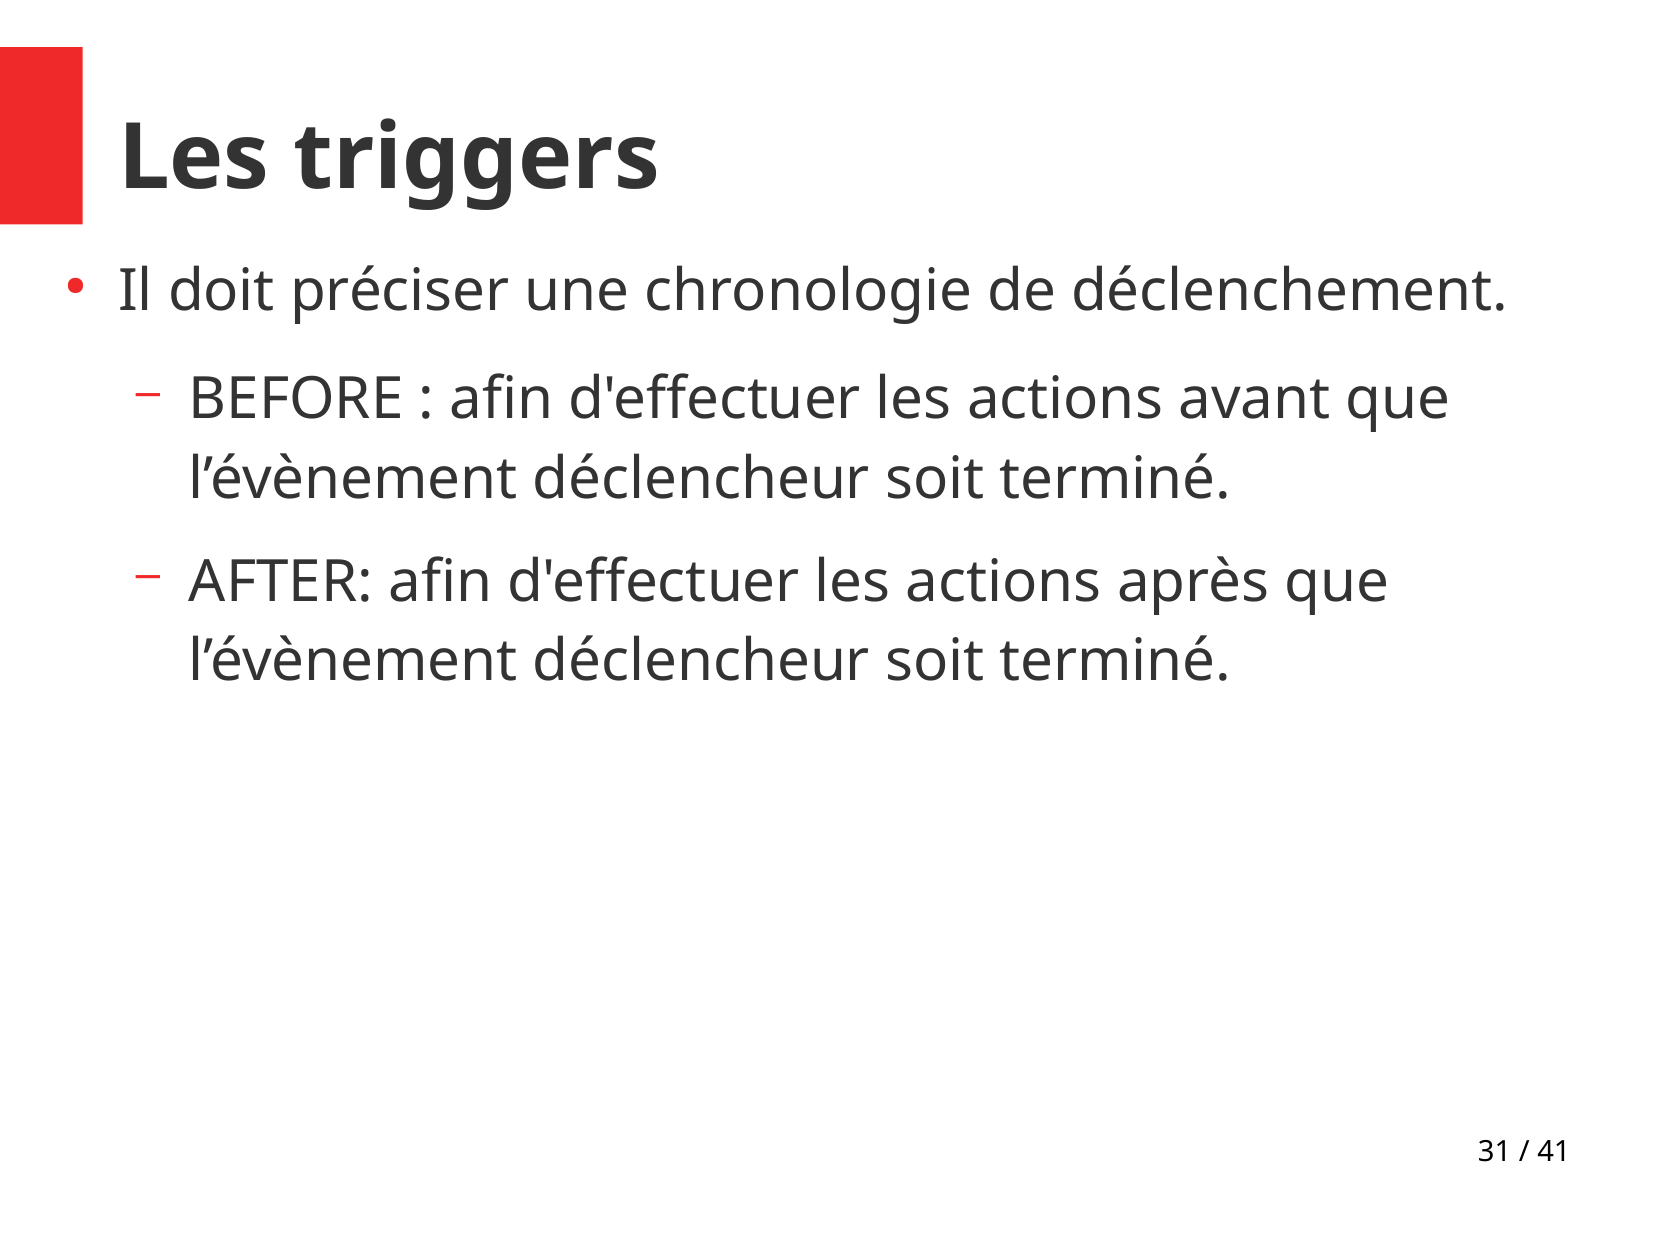

# Les triggers
Il doit préciser une chronologie de déclenchement.
BEFORE : afin d'effectuer les actions avant que l’évènement déclencheur soit terminé.
AFTER: afin d'effectuer les actions après que l’évènement déclencheur soit terminé.
31